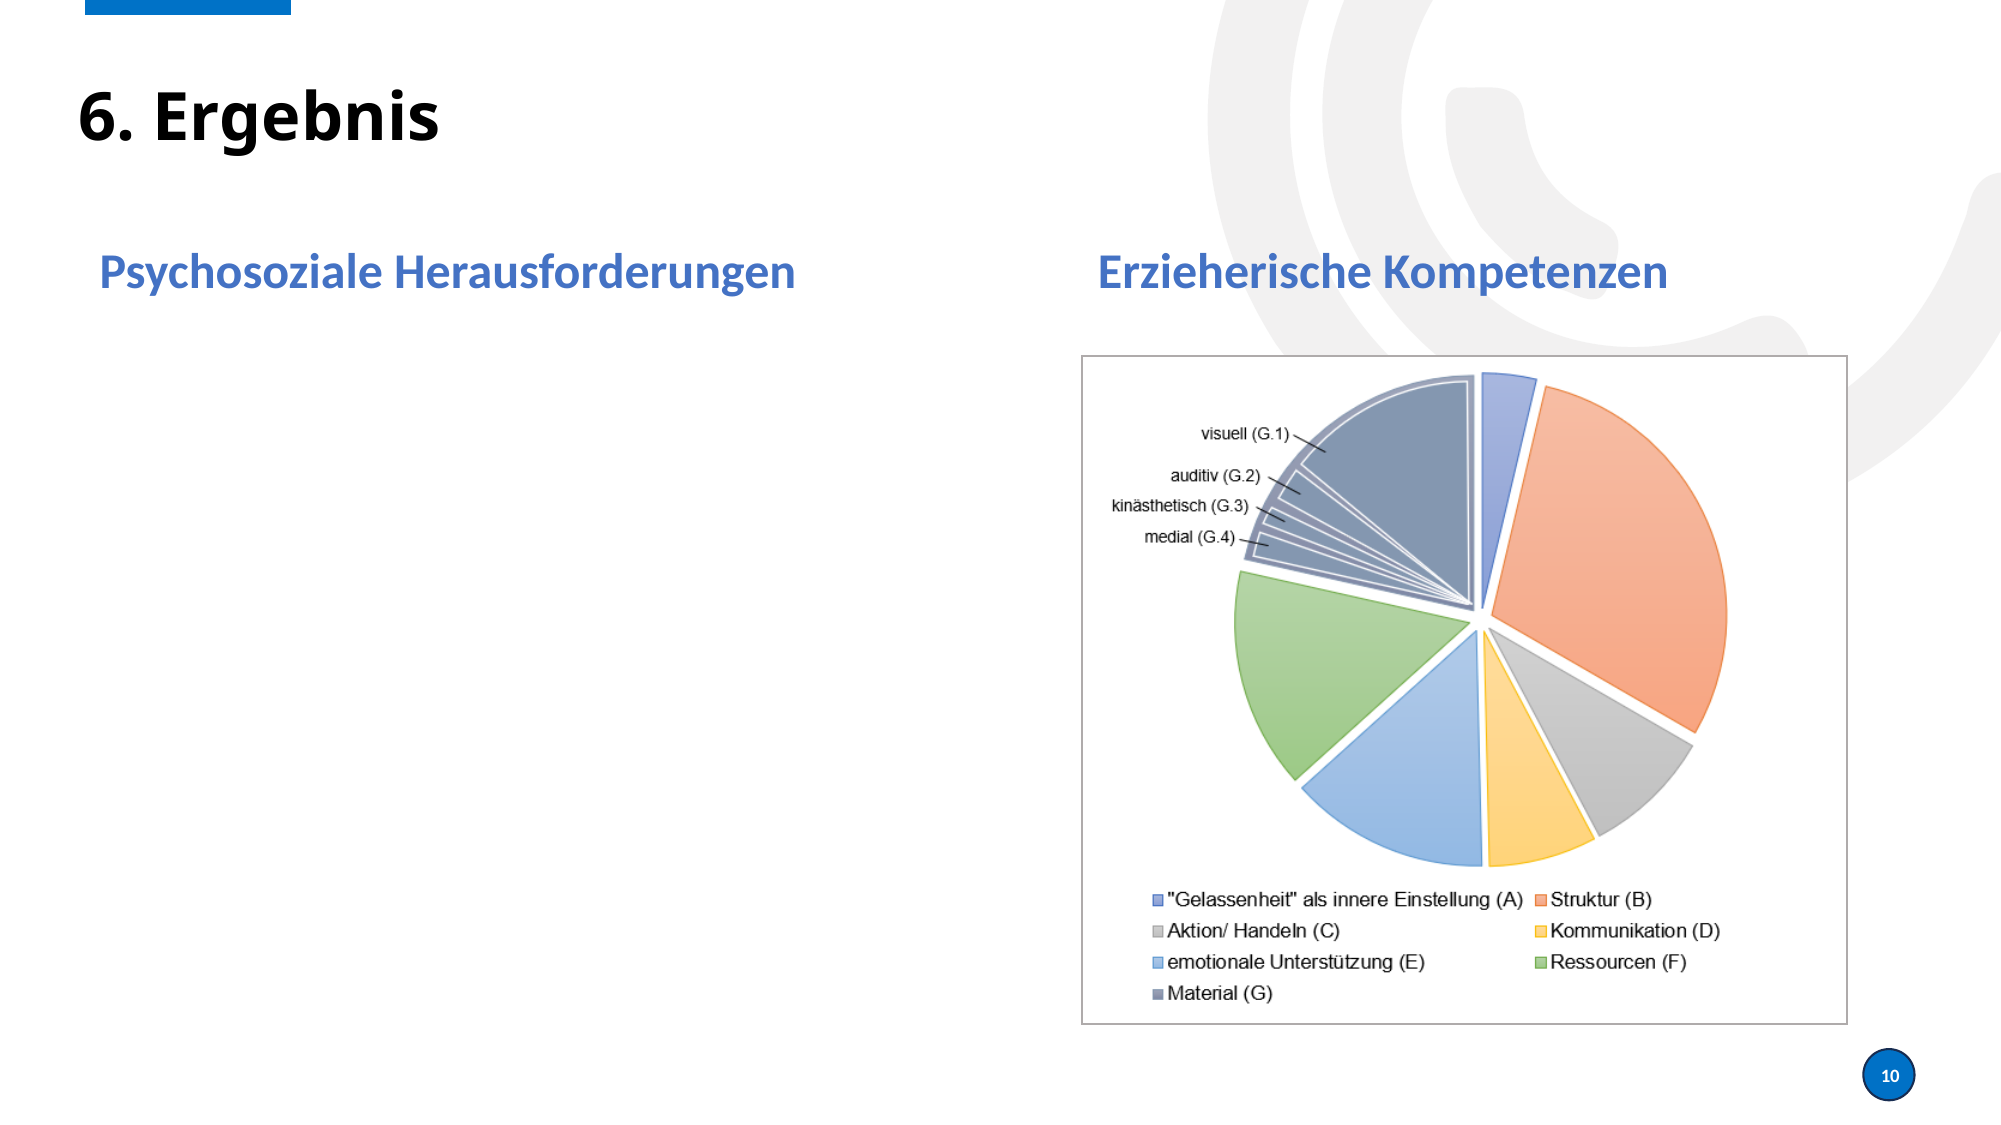

6. Ergebnis
# Psychosoziale Herausforderungen
Erzieherische Kompetenzen
10